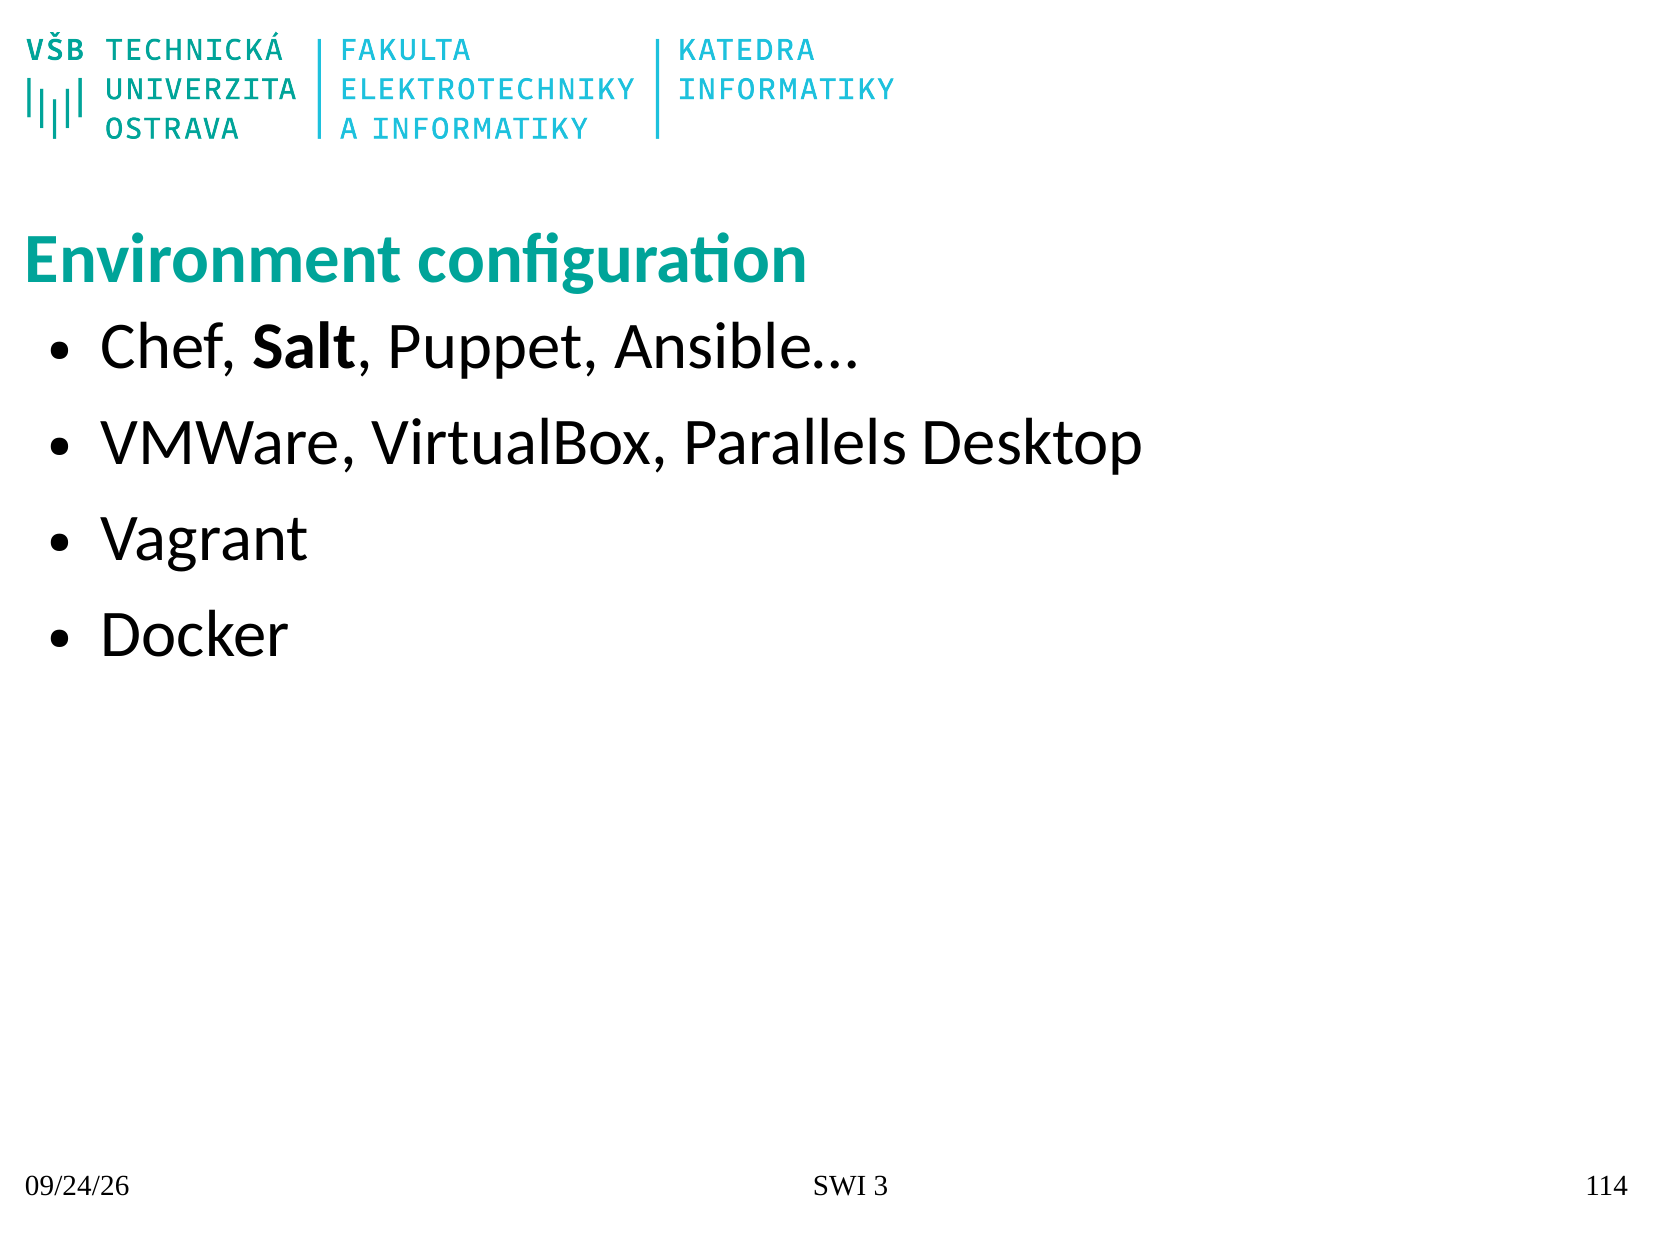

# Environment configuration
Chef, Salt, Puppet, Ansible…
VMWare, VirtualBox, Parallels Desktop
Vagrant
Docker
SWI 3
114